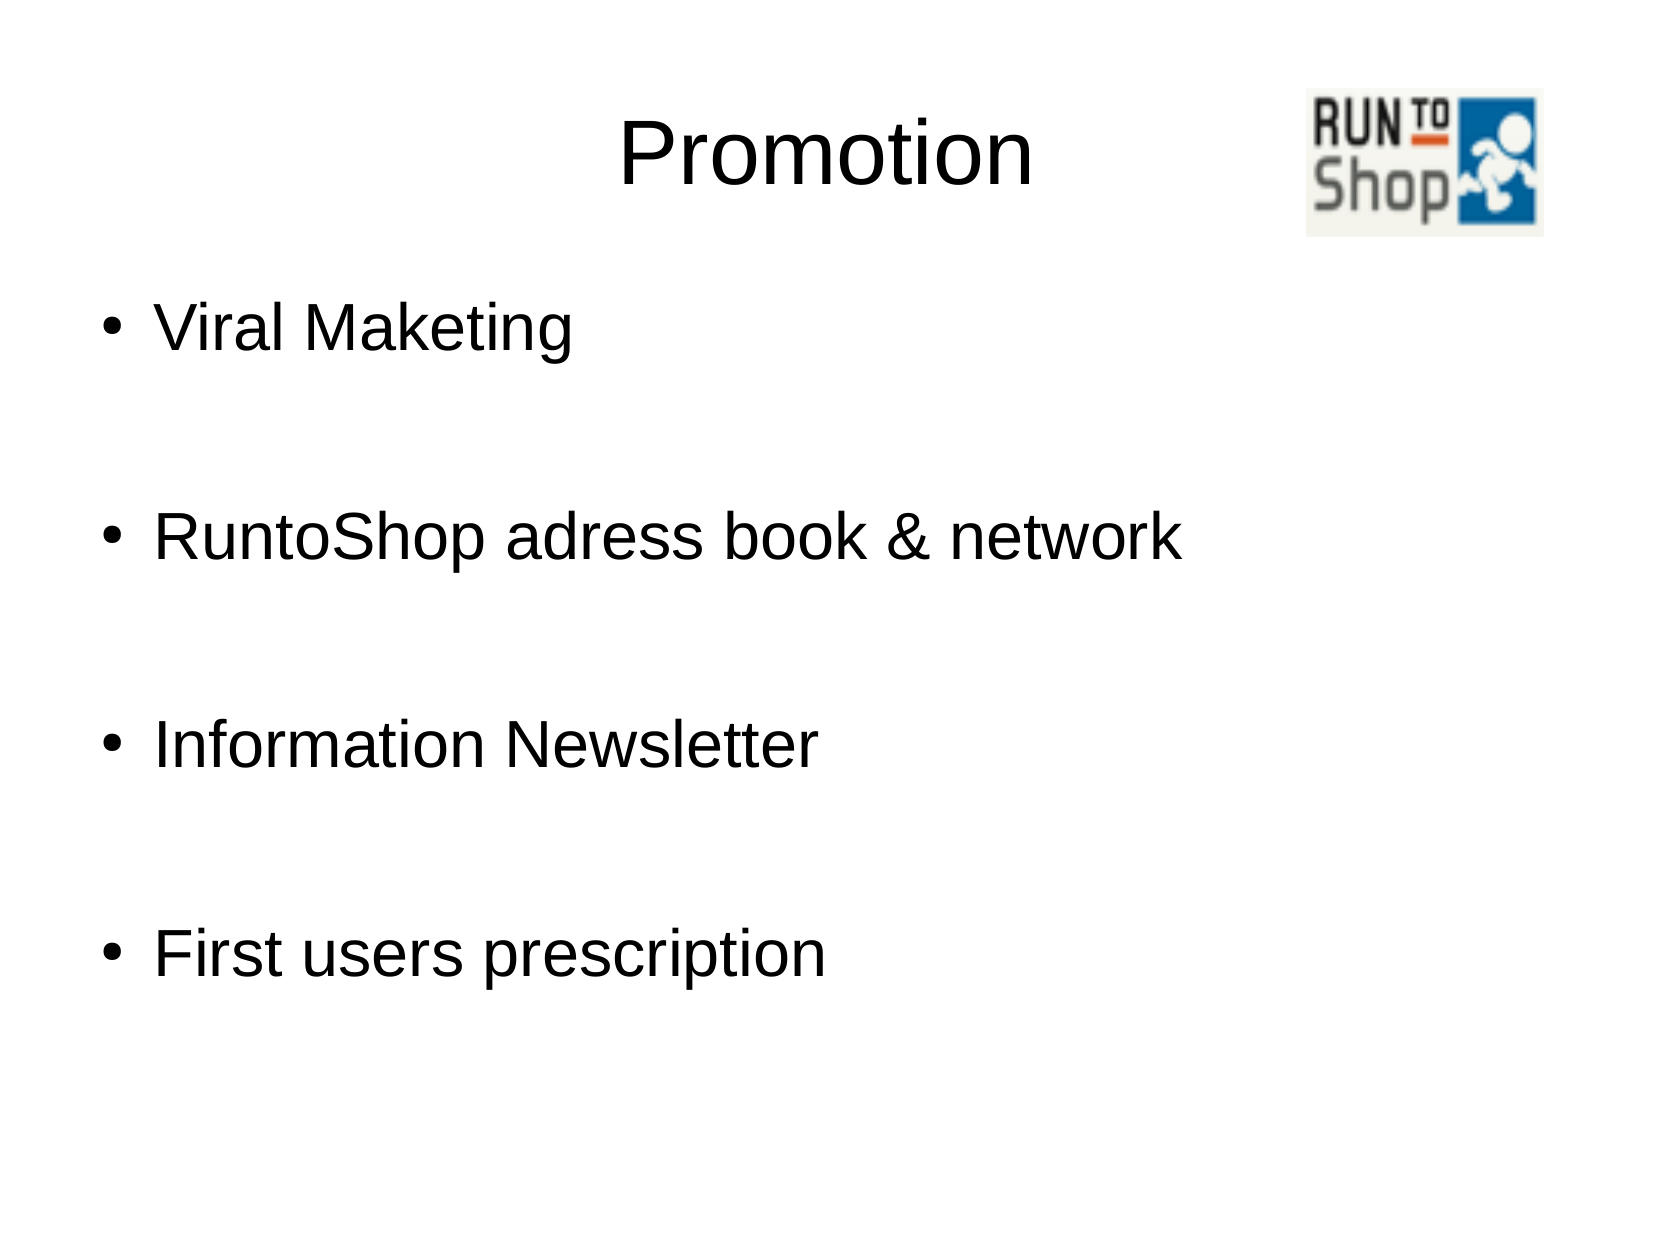

# Promotion
Viral Maketing
RuntoShop adress book & network
Information Newsletter
First users prescription